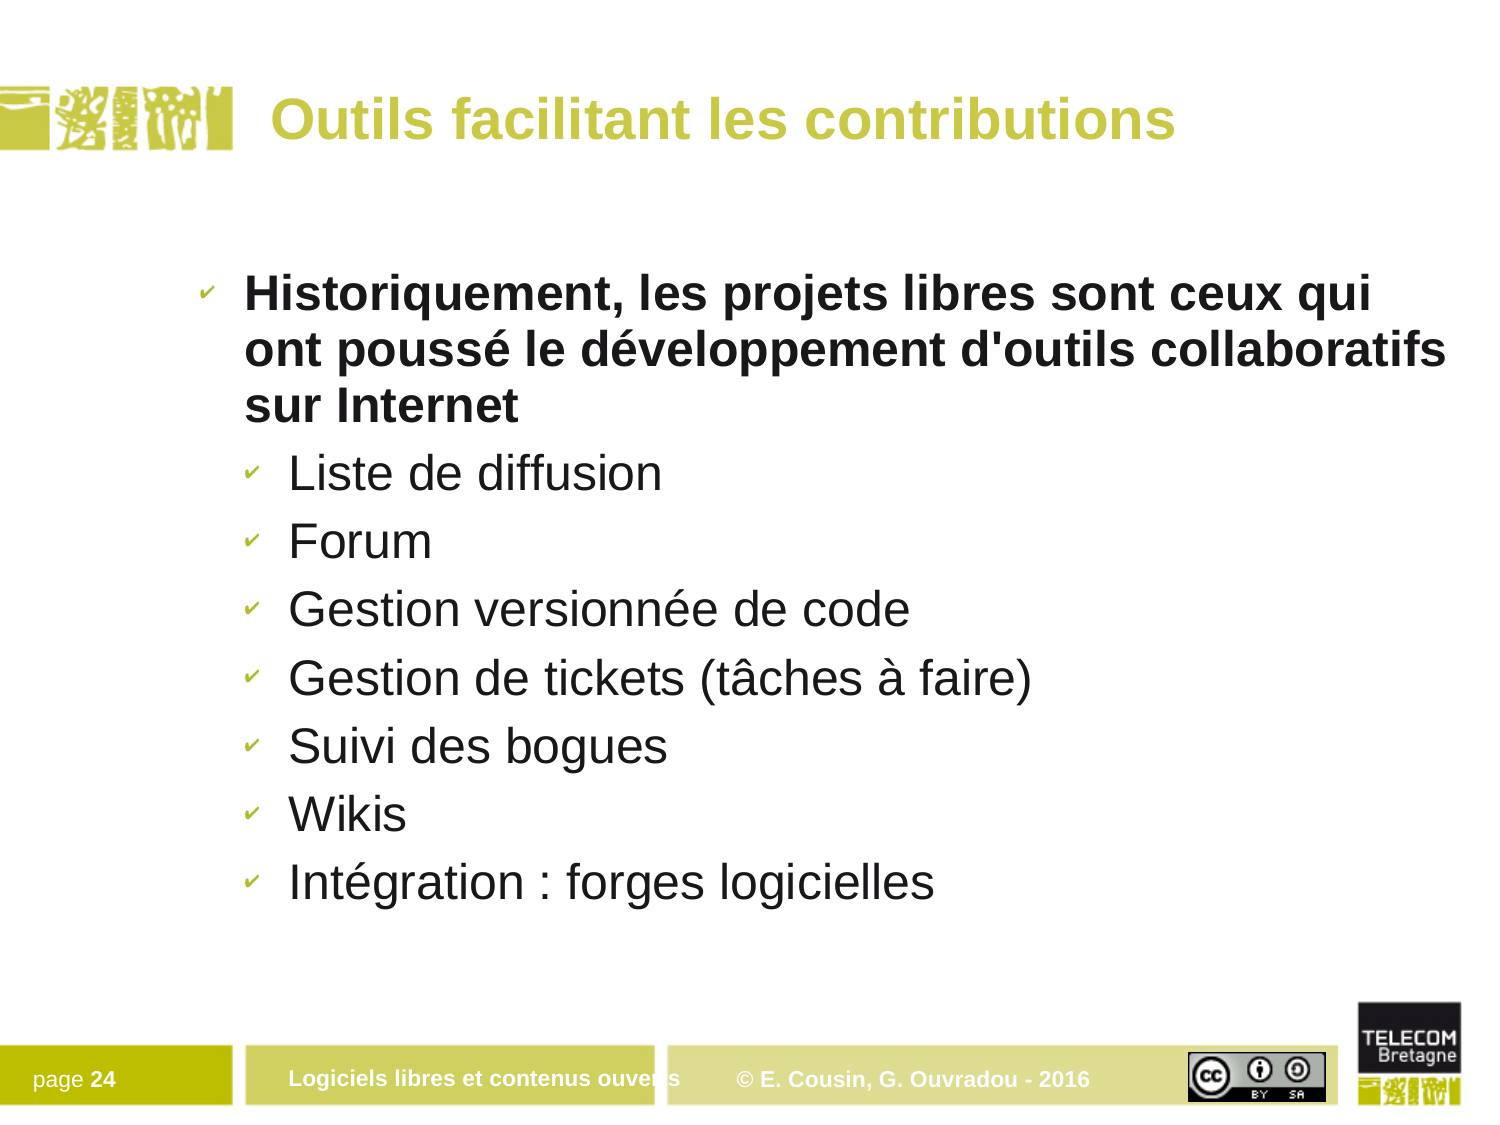

# Outils facilitant les contributions
Historiquement, les projets libres sont ceux qui ont poussé le développement d'outils collaboratifs sur Internet
Liste de diffusion
Forum
Gestion versionnée de code
Gestion de tickets (tâches à faire)
Suivi des bogues
Wikis
Intégration : forges logicielles
24
© E. Cousin, G. Ouvradou - 2016